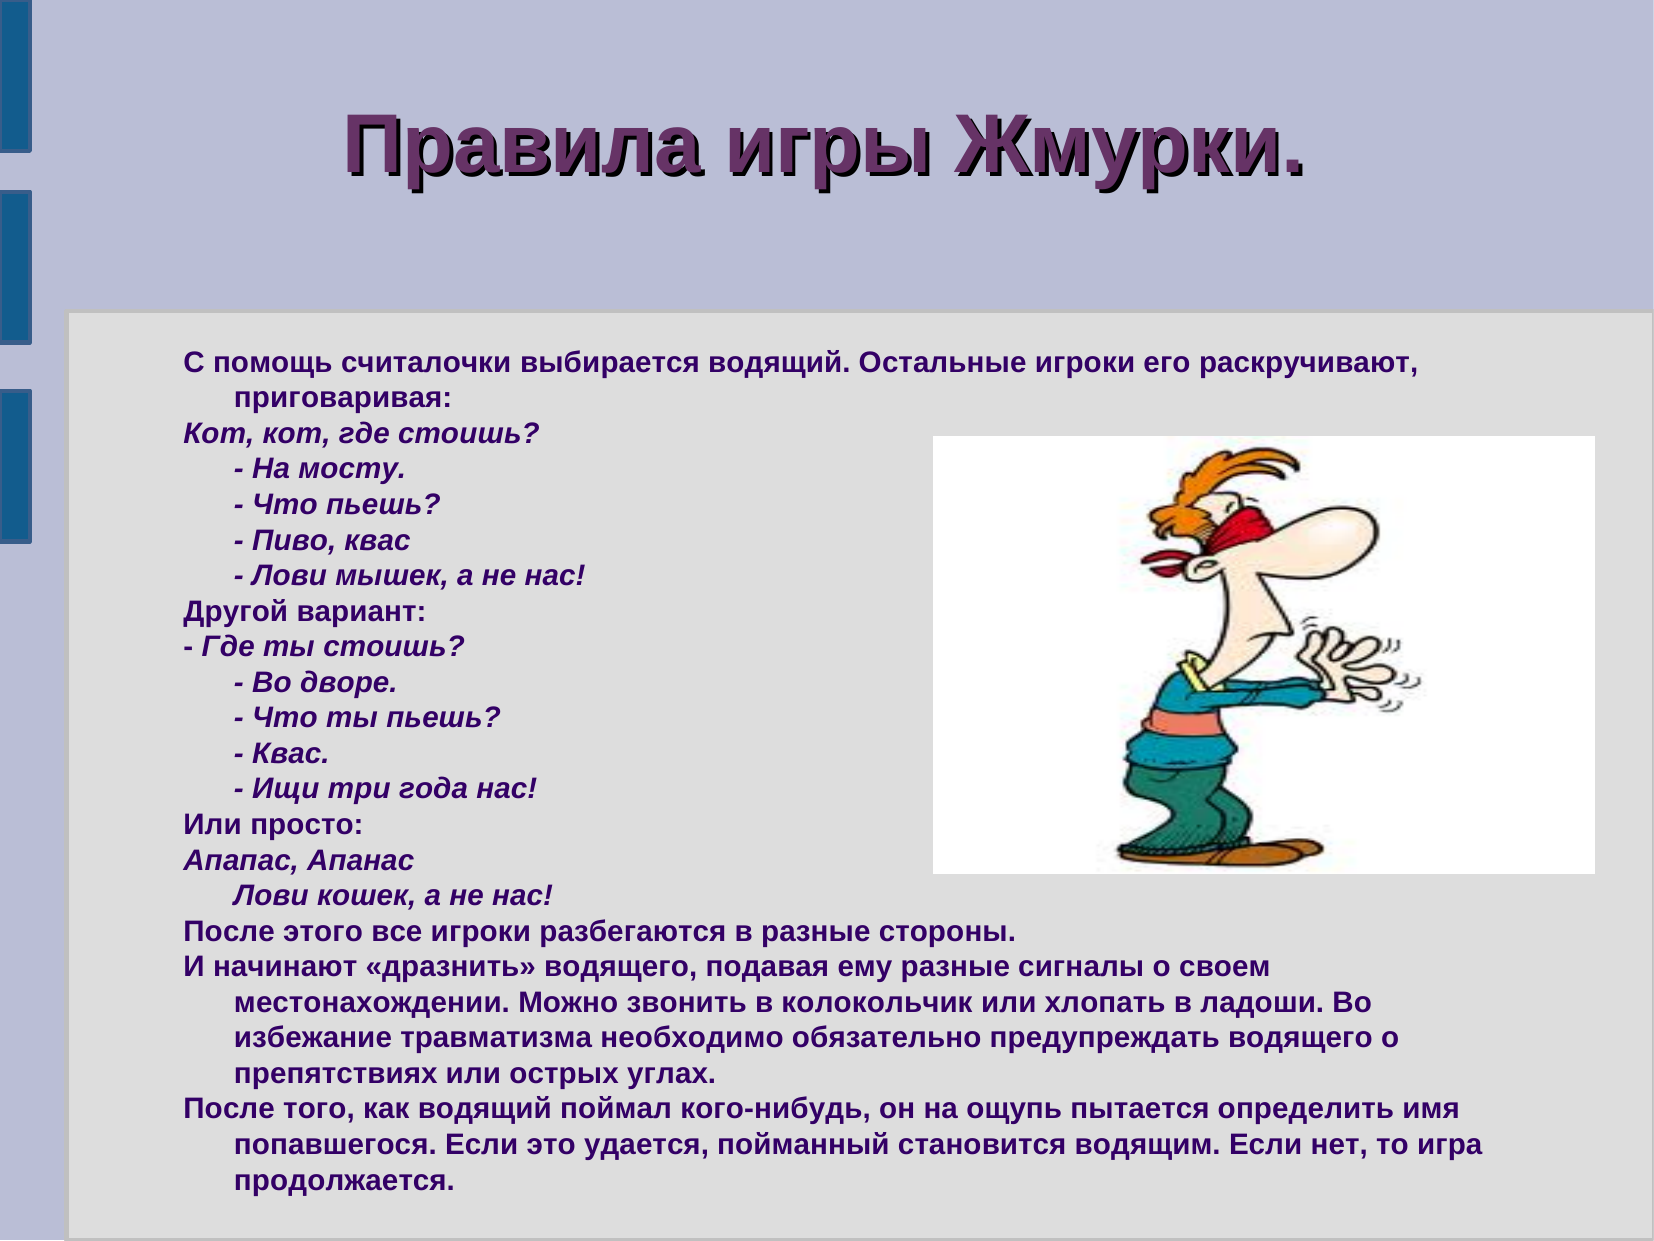

# Правила игры Жмурки.
С помощь считалочки выбирается водящий. Остальные игроки его раскручивают, приговаривая:
Кот, кот, где стоишь?
- На мосту.
- Что пьешь?
- Пиво, квас
- Лови мышек, а не нас!
Другой вариант:
- Где ты стоишь?
- Во дворе.
- Что ты пьешь?
- Квас.
- Ищи три года нас!
Или просто:
Апапас, Апанас
Лови кошек, а не нас!
После этого все игроки разбегаются в разные стороны.
И начинают «дразнить» водящего, подавая ему разные сигналы о своем местонахождении. Можно звонить в колокольчик или хлопать в ладоши. Во избежание травматизма необходимо обязательно предупреждать водящего о препятствиях или острых углах.
После того, как водящий поймал кого-нибудь, он на ощупь пытается определить имя попавшегося. Если это удается, пойманный становится водящим. Если нет, то игра продолжается.